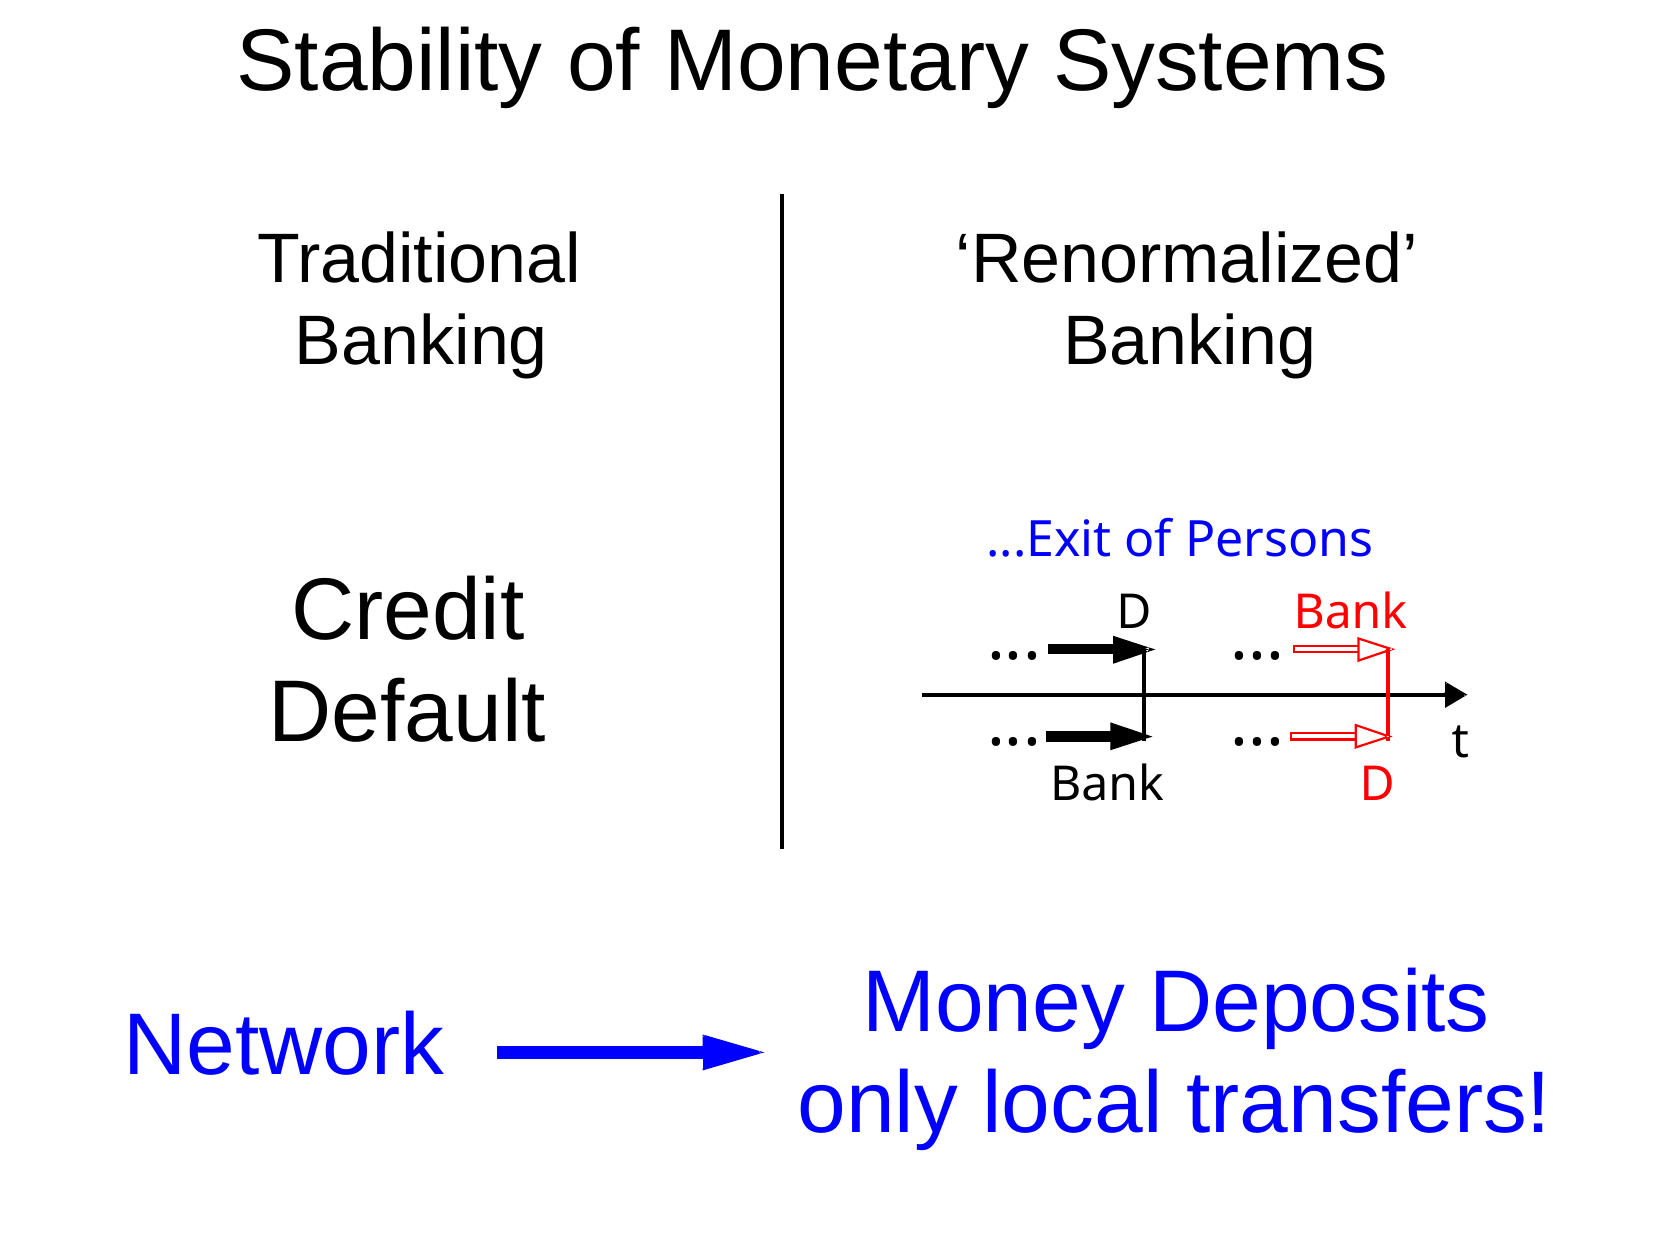

Stability of Monetary Systems
Traditional
‘Renormalized’
Banking
Banking
...Exit of Persons
Credit
D
Bank
...
...
Default
...
...
t
Bank
D
Money Deposits
Network
only local transfers!